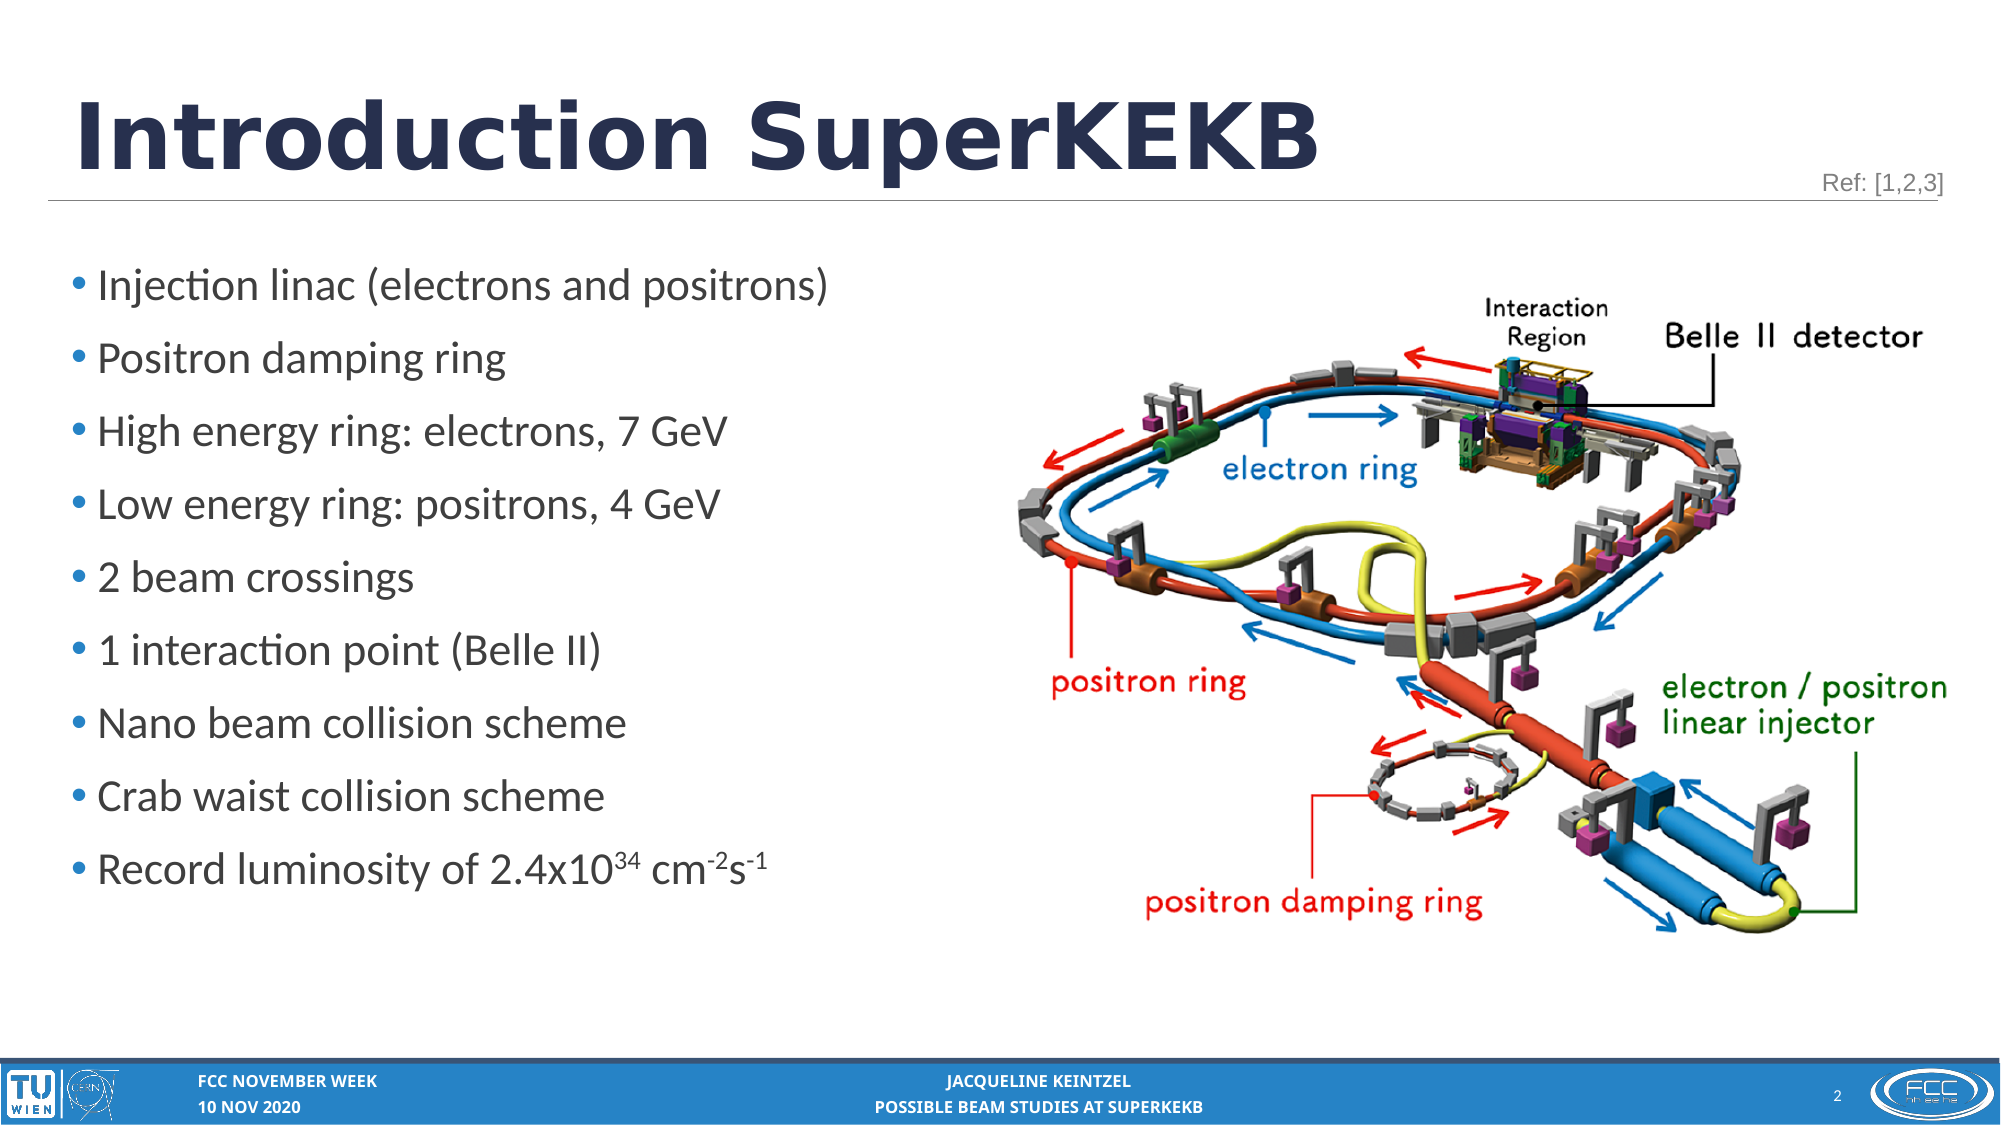

Introduction SuperKEKB
Ref: [1,2,3]
 Injection linac (electrons and positrons)
 Positron damping ring
 High energy ring: electrons, 7 GeV
 Low energy ring: positrons, 4 GeV
 2 beam crossings
 1 interaction point (Belle II)
 Nano beam collision scheme
 Crab waist collision scheme
 Record luminosity of 2.4x1034 cm-2s-1